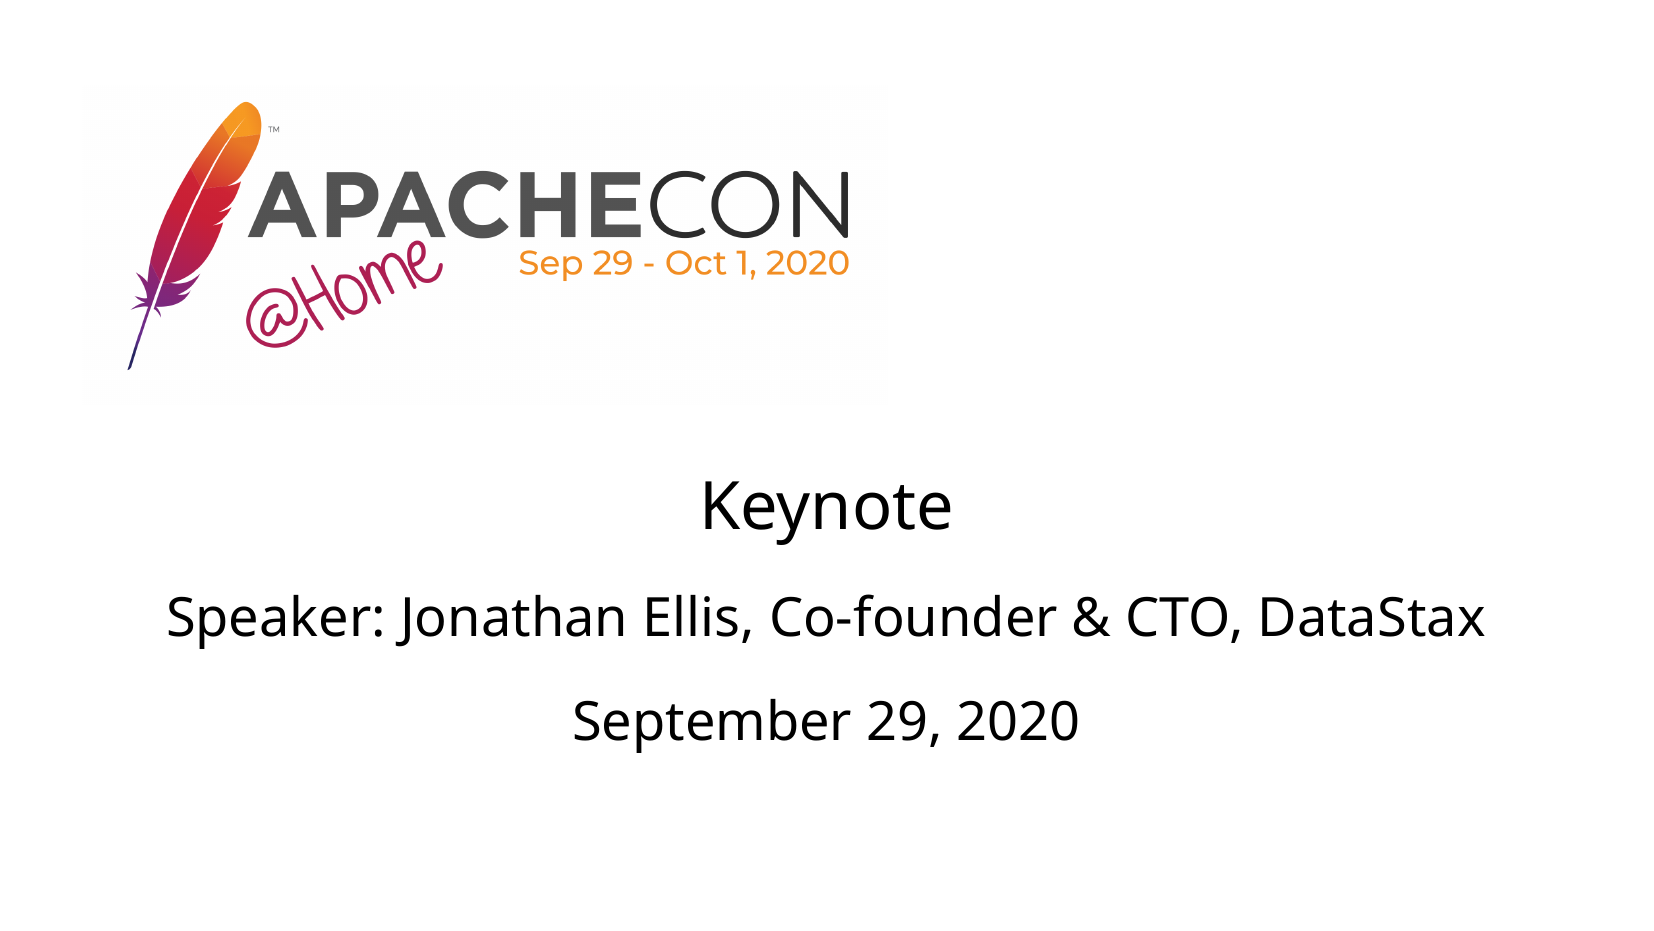

# Keynote
Speaker: Jonathan Ellis, Co-founder & CTO, DataStax
September 29, 2020